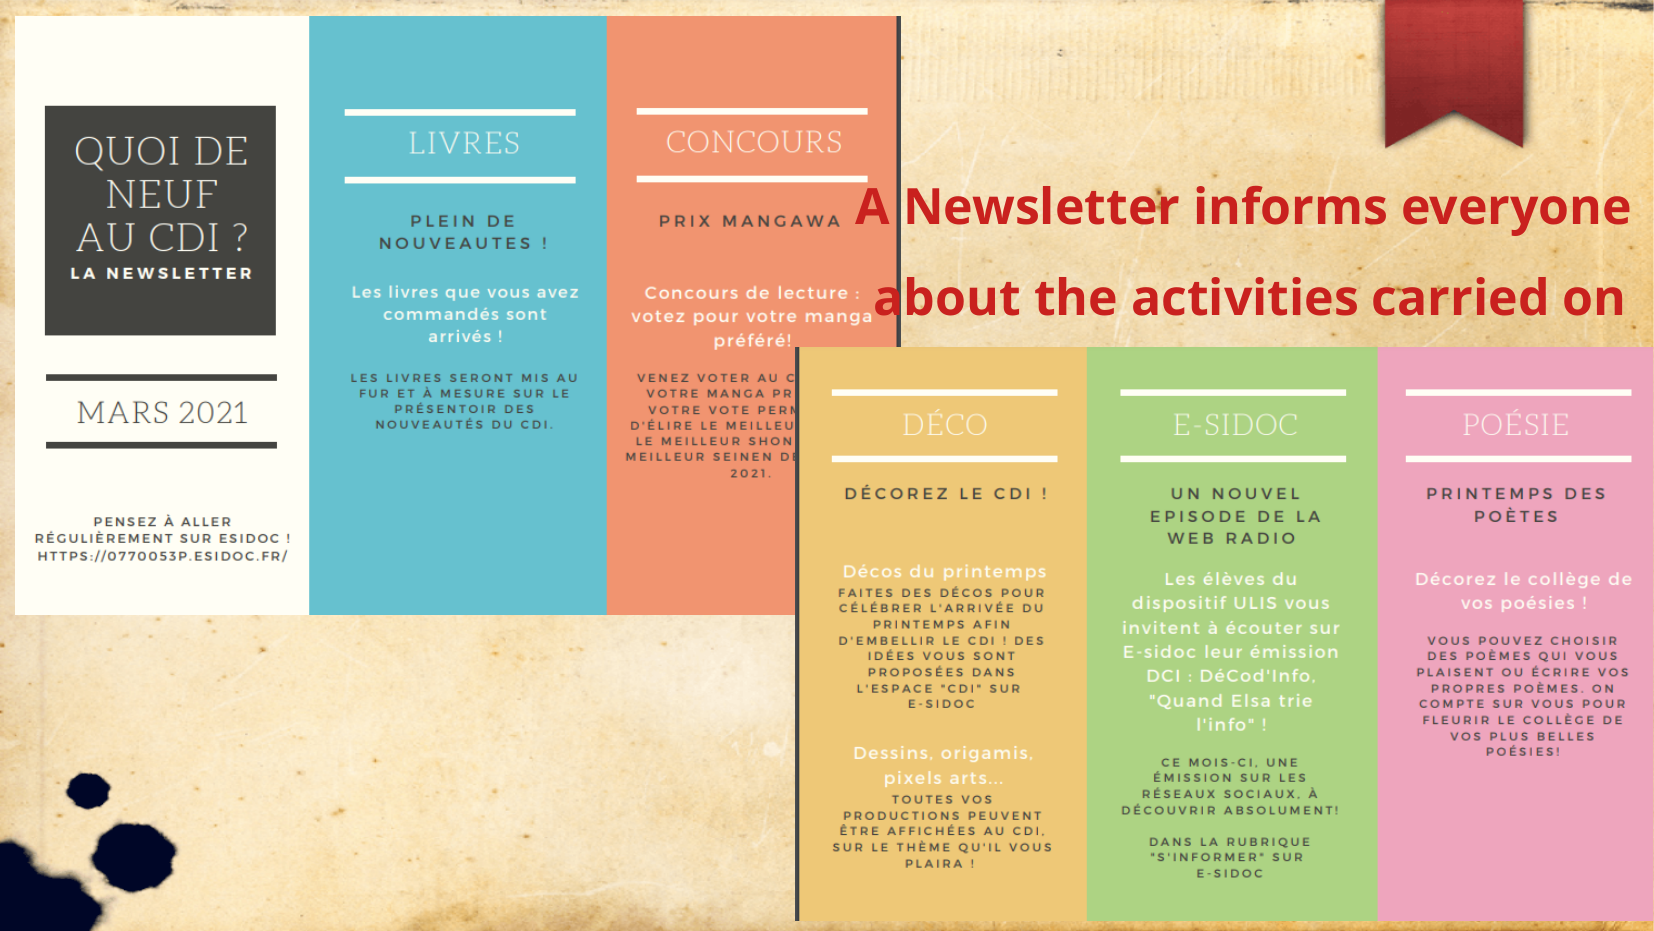

A Newsletter informs everyone
about the activities carried on
#